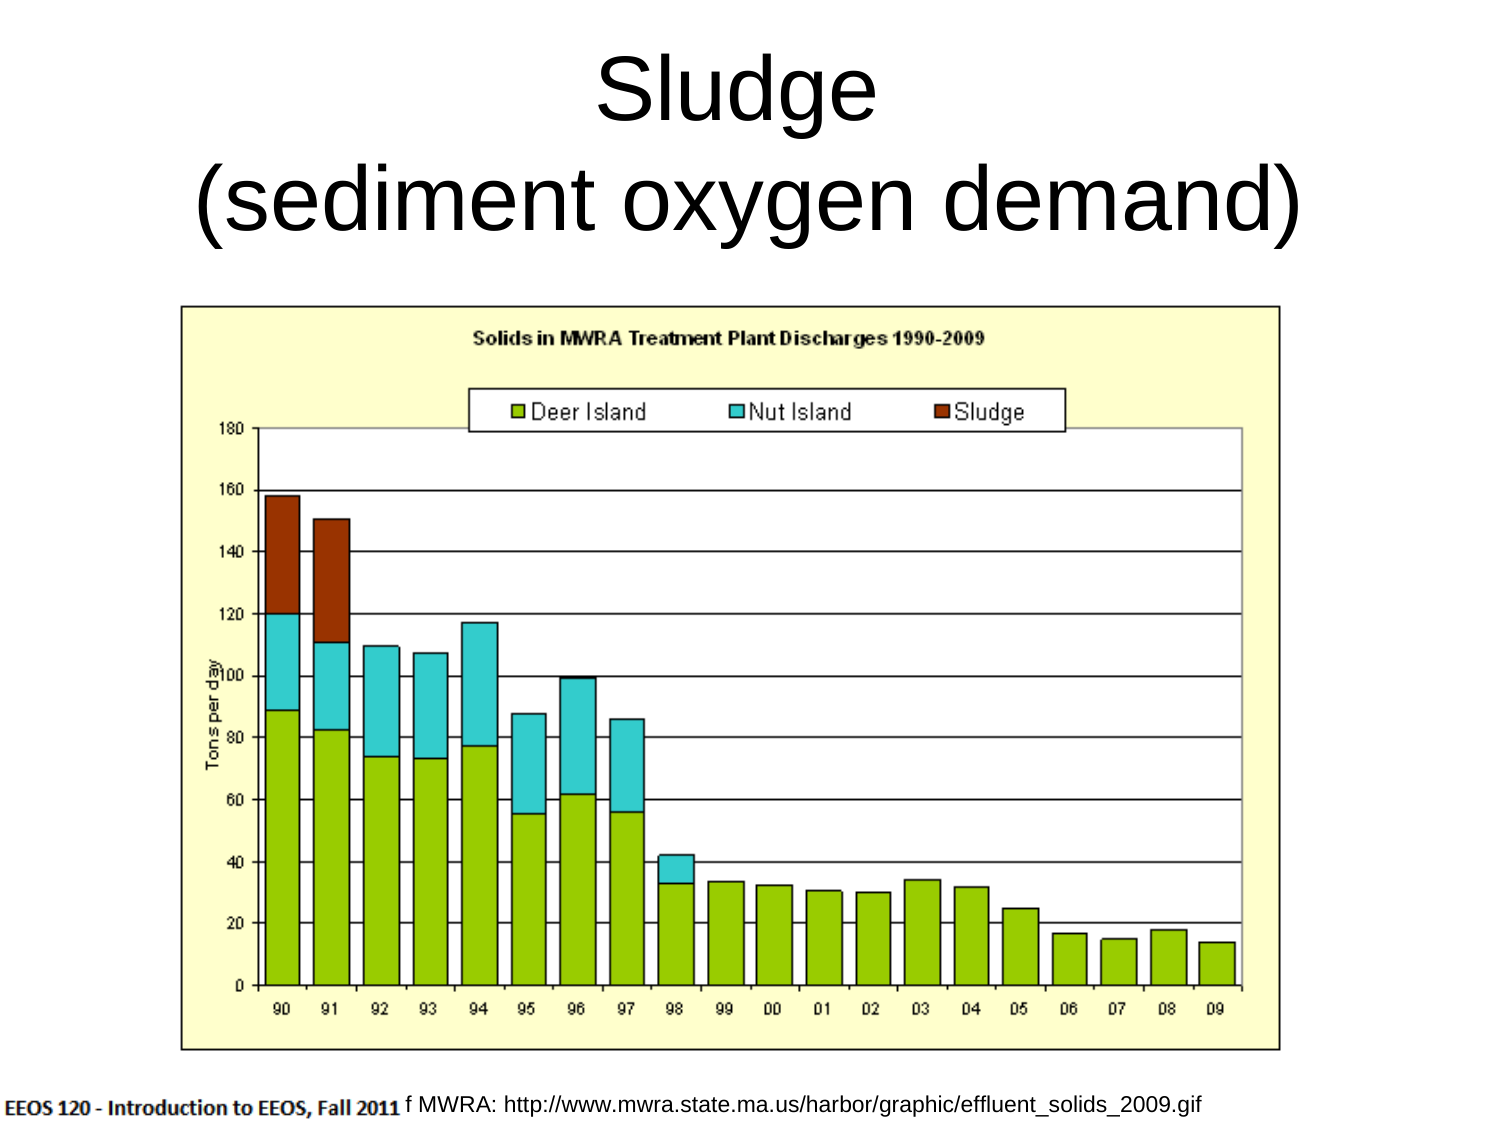

# Sludge (sediment oxygen demand)
Image courtesy of MWRA: http://www.mwra.state.ma.us/harbor/graphic/effluent_solids_2009.gif